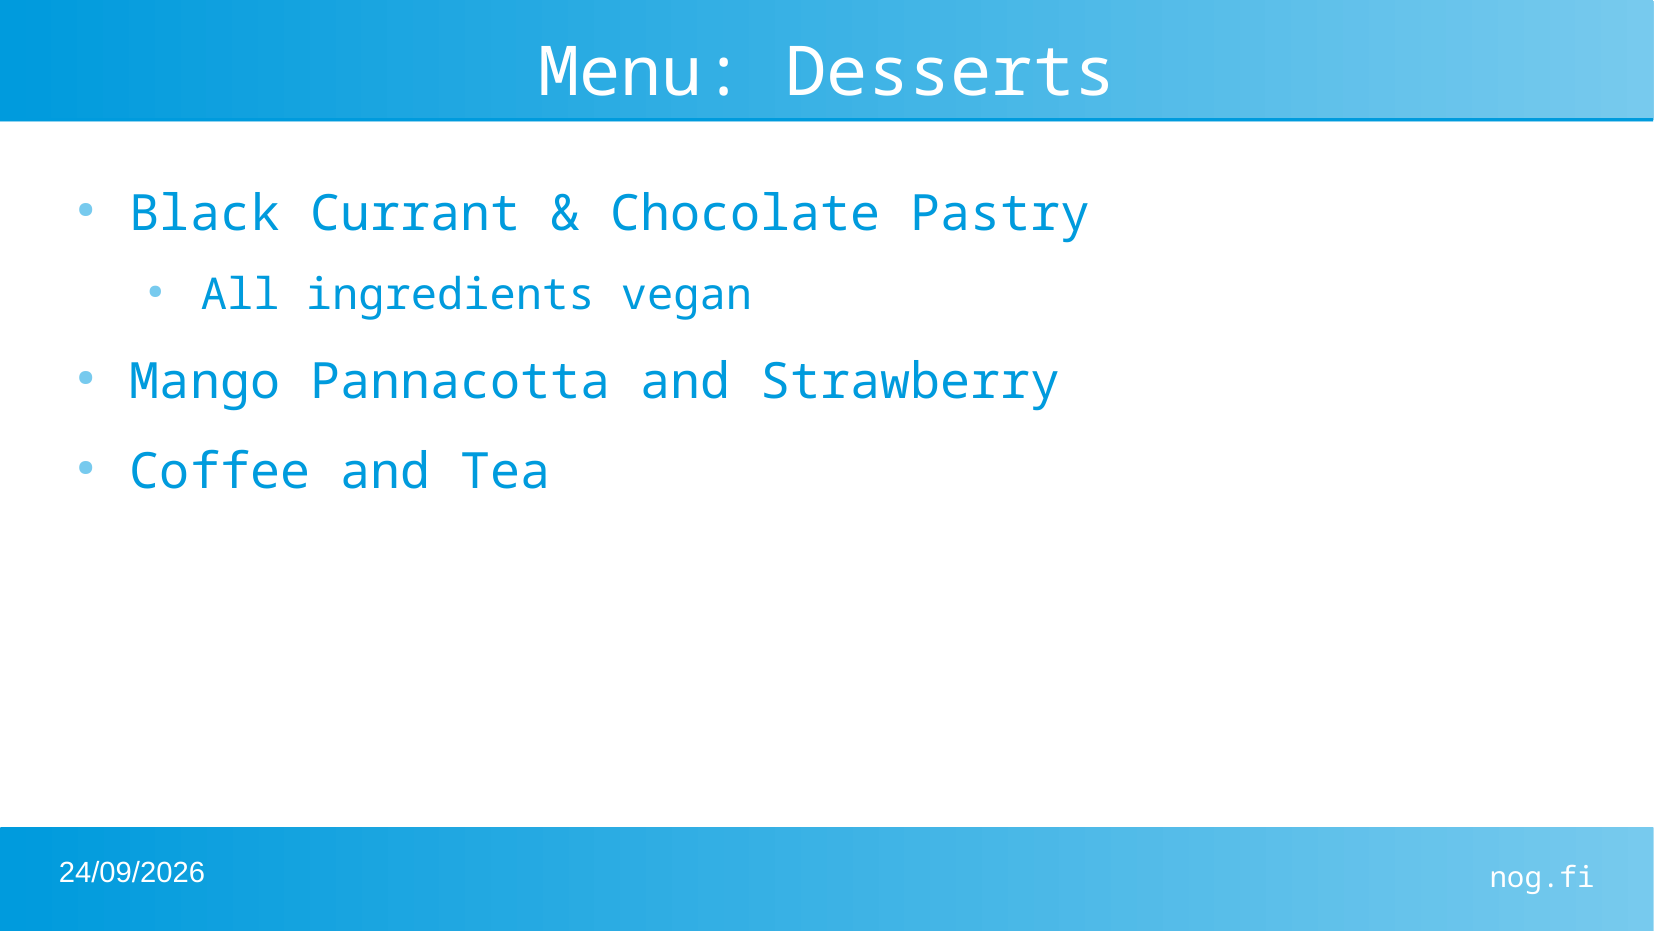

# Menu: Desserts
Black Currant & Chocolate Pastry
All ingredients vegan
Mango Pannacotta and Strawberry
Coffee and Tea
19